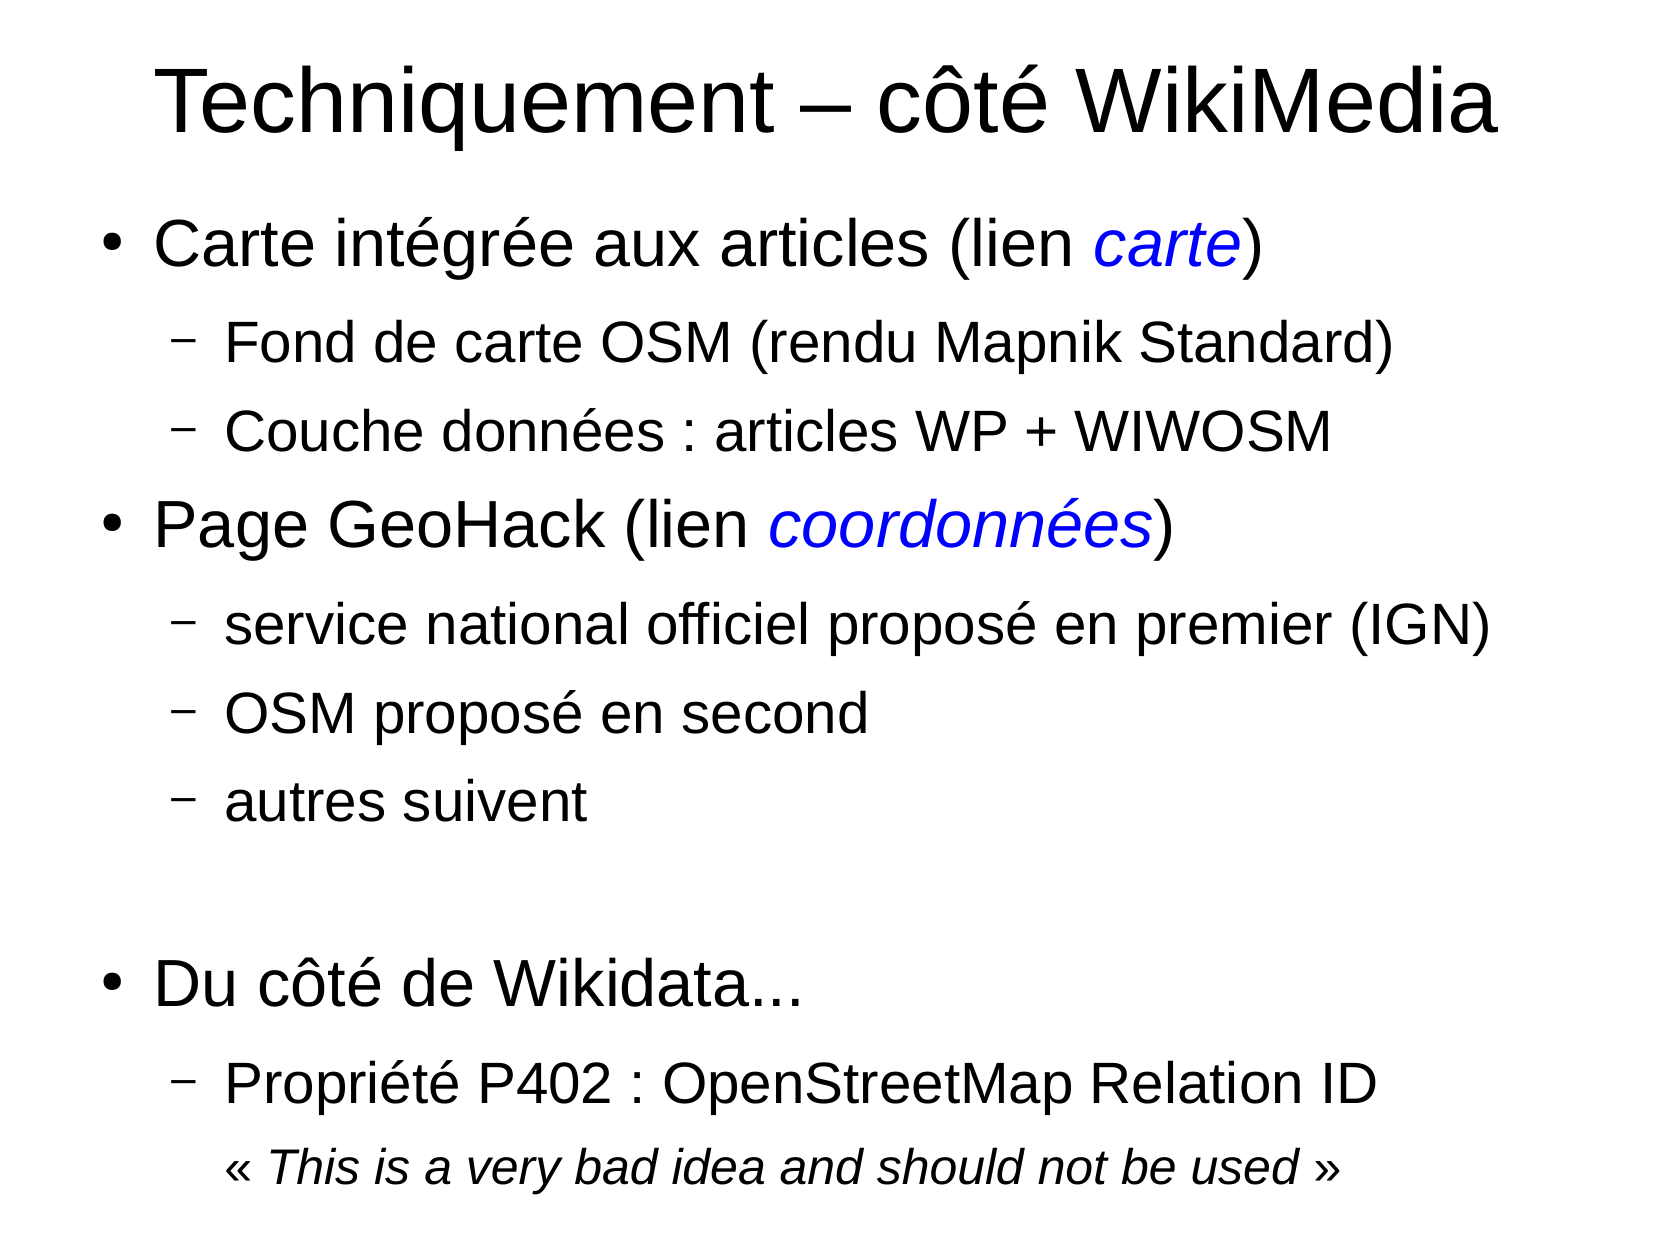

# Techniquement – côté WikiMedia
Carte intégrée aux articles (lien carte)
Fond de carte OSM (rendu Mapnik Standard)
Couche données : articles WP + WIWOSM
Page GeoHack (lien coordonnées)
service national officiel proposé en premier (IGN)
OSM proposé en second
autres suivent
Du côté de Wikidata...
Propriété P402 : OpenStreetMap Relation ID
« This is a very bad idea and should not be used »